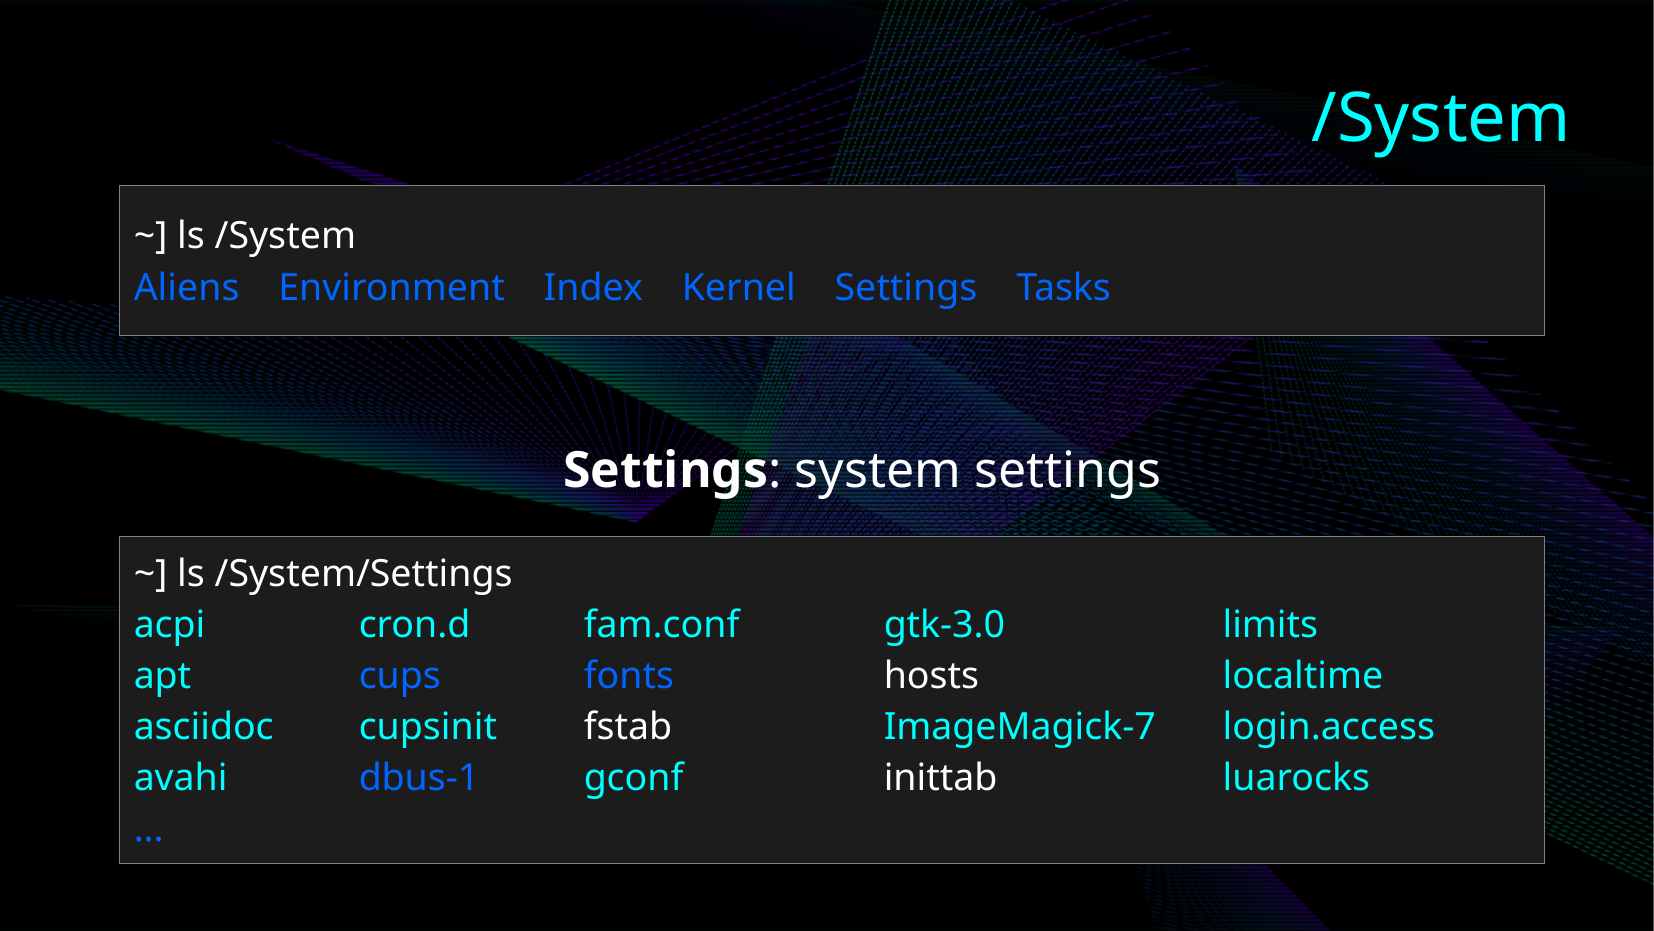

# /System
~] ls /System
Aliens Environment Index Kernel Settings Tasks
Settings: system settings
~] ls /System/Settings
acpi			cron.d		fam.conf 	 	gtk-3.0		 	 limits
apt			cups		fonts		 	hosts			 localtime
asciidoc		cupsinit		fstab		 	ImageMagick-7	 login.access
avahi		dbus-1		gconf		 	inittab			 luarocks
...